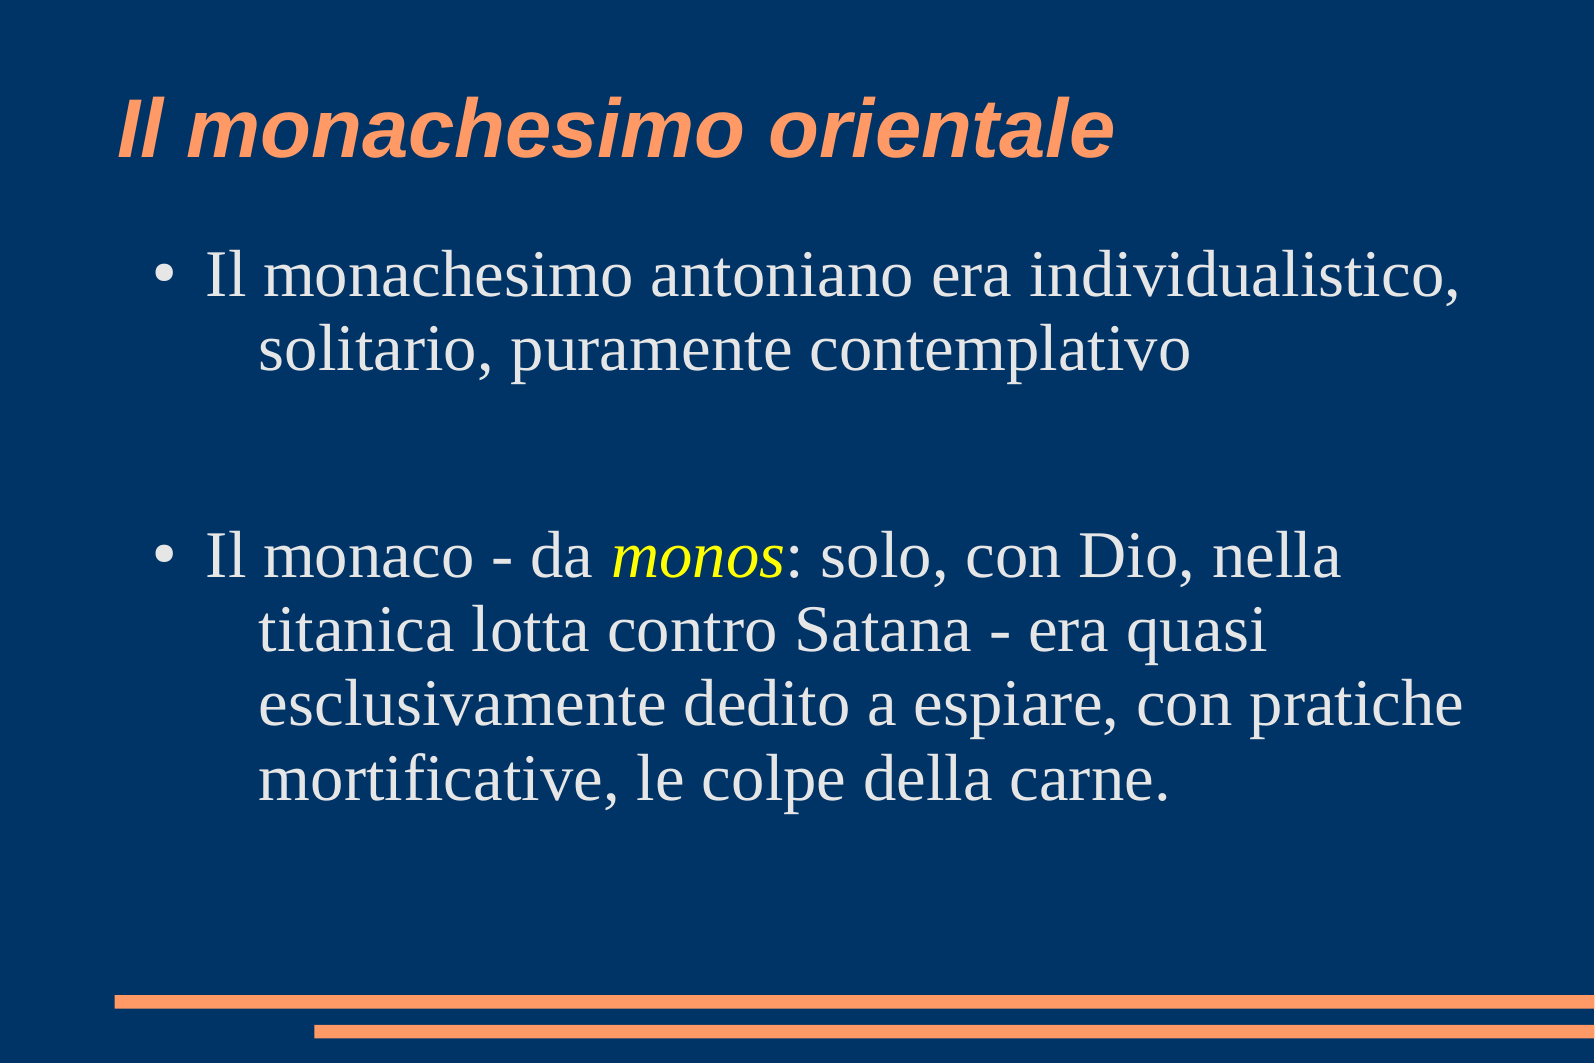

# Il monachesimo orientale
Il monachesimo antoniano era individualistico, solitario, puramente contemplativo
Il monaco - da monos: solo, con Dio, nella titanica lotta contro Satana - era quasi esclusivamente dedito a espiare, con pratiche mortificative, le colpe della carne.